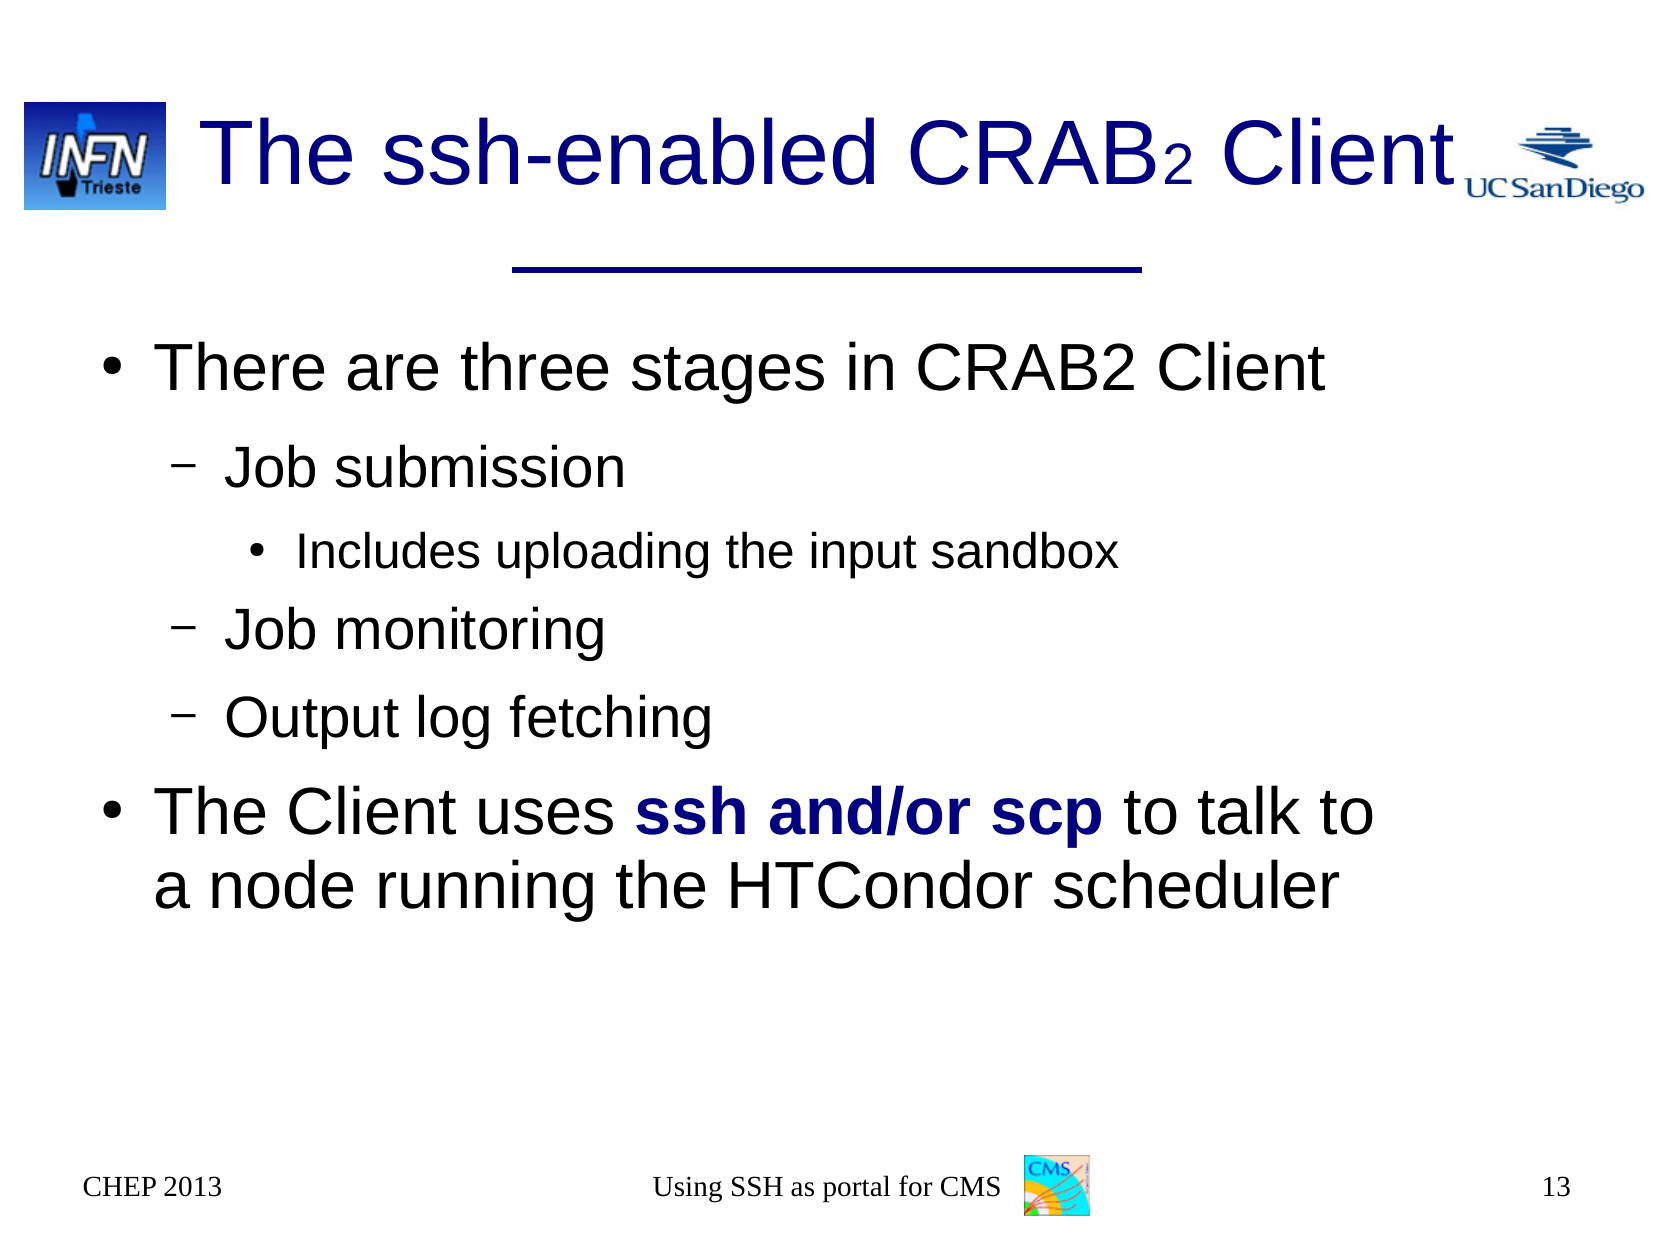

# The ssh-enabled CRAB2 Client
There are three stages in CRAB2 Client
Job submission
Includes uploading the input sandbox
Job monitoring
Output log fetching
The Client uses ssh and/or scp to talk to
a node running the HTCondor scheduler
CHEP 2013
Using SSH as portal for CMS
13